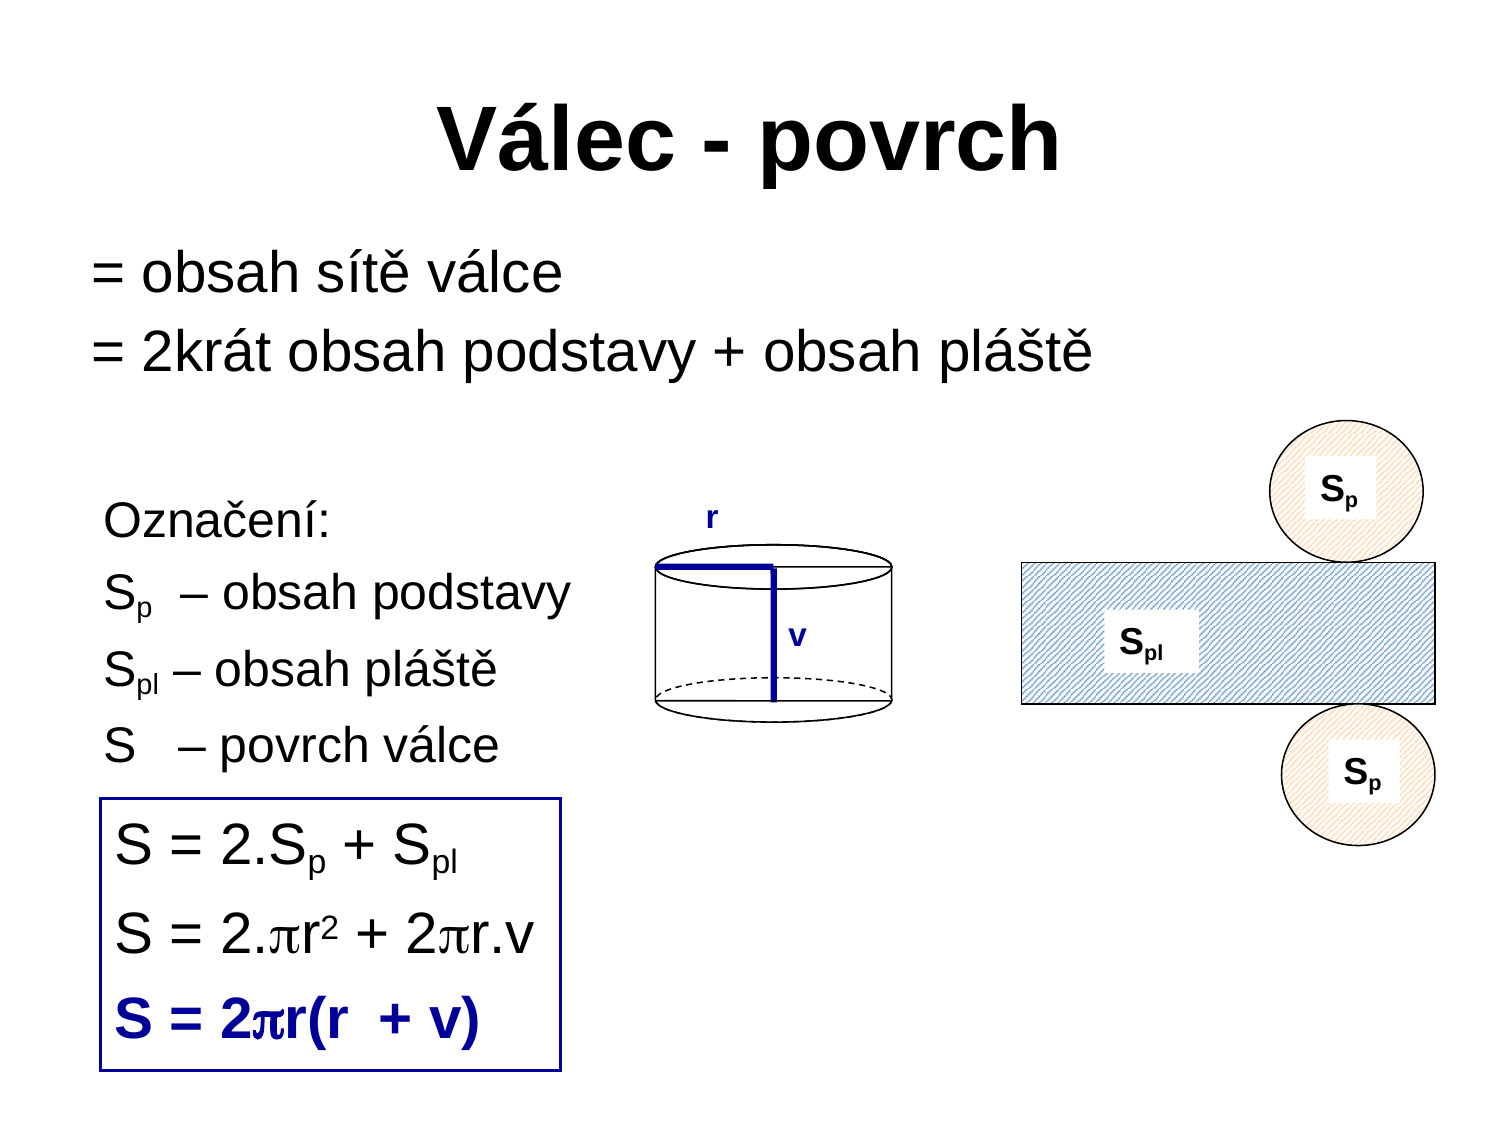

# Válec - povrch
= obsah sítě válce
= 2krát obsah podstavy + obsah pláště
Sp
Označení:
Sp – obsah podstavy
Spl – obsah pláště
S – povrch válce
r
v
Spl
Sp
S = 2.Sp + Spl
S = 2.r2 + 2r.v
S = 2r(r+ v)